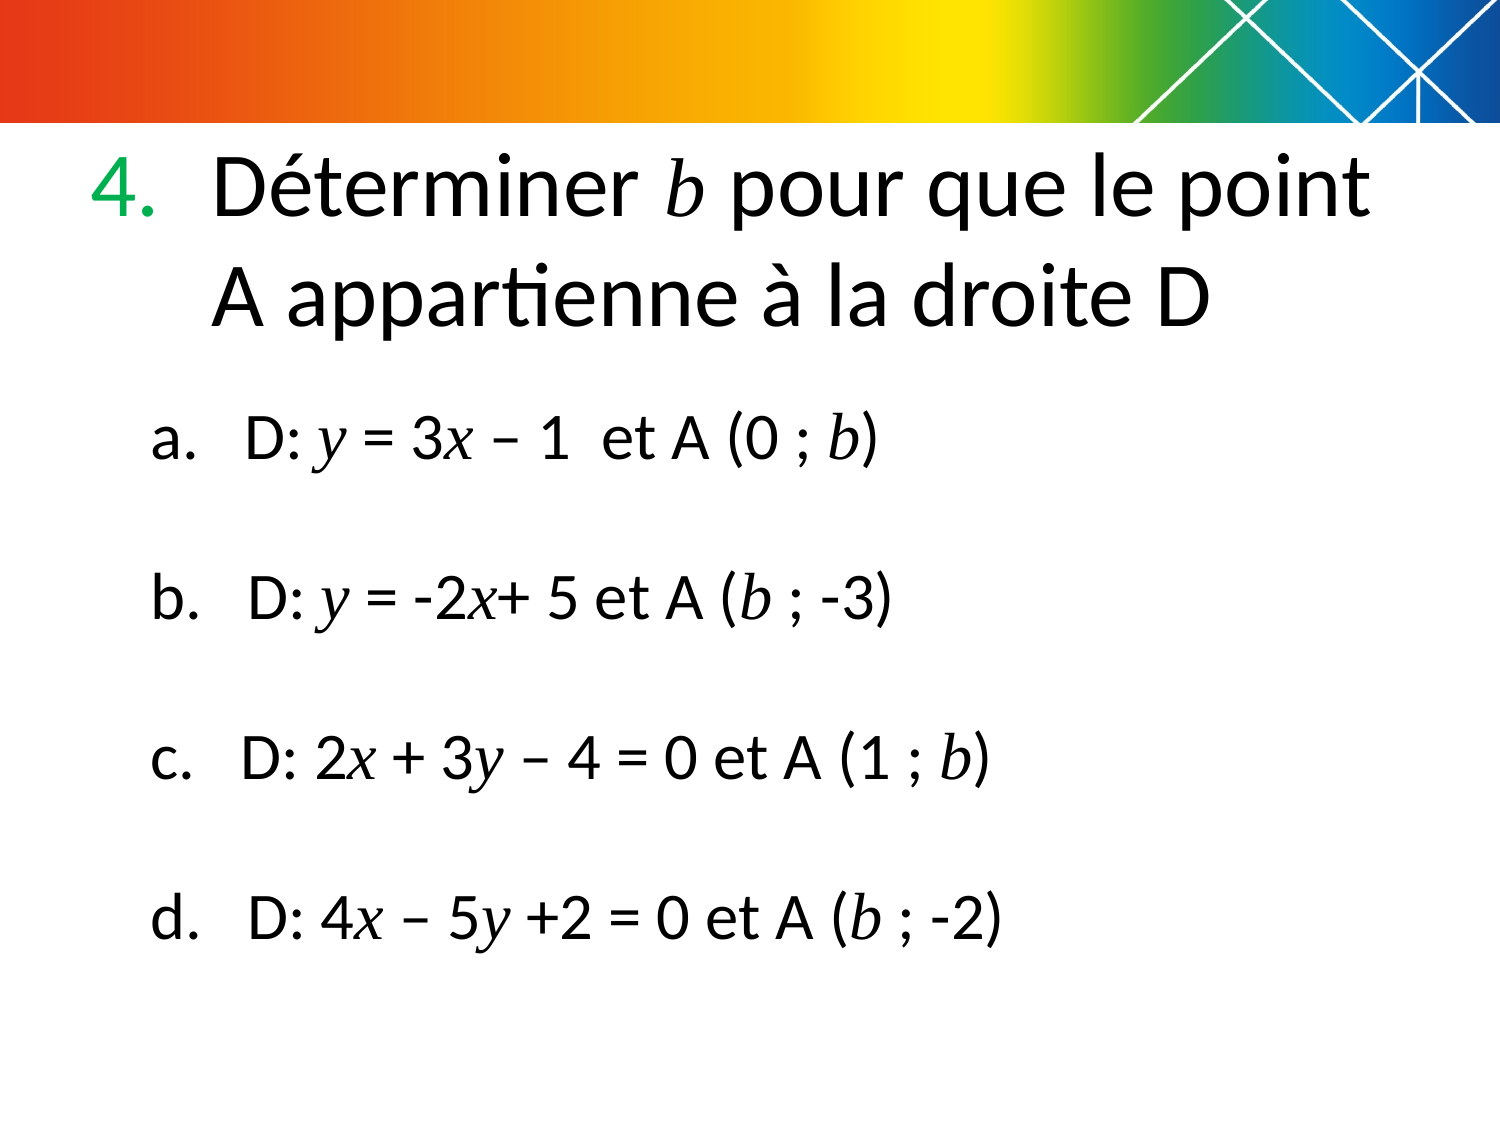

# Déterminer b pour que le point A appartienne à la droite D
a. D: y = 3x – 1 et A (0 ; b)
b. D: y = -2x+ 5 et A (b ; -3)
c. D: 2x + 3y – 4 = 0 et A (1 ; b)
d. D: 4x – 5y +2 = 0 et A (b ; -2)